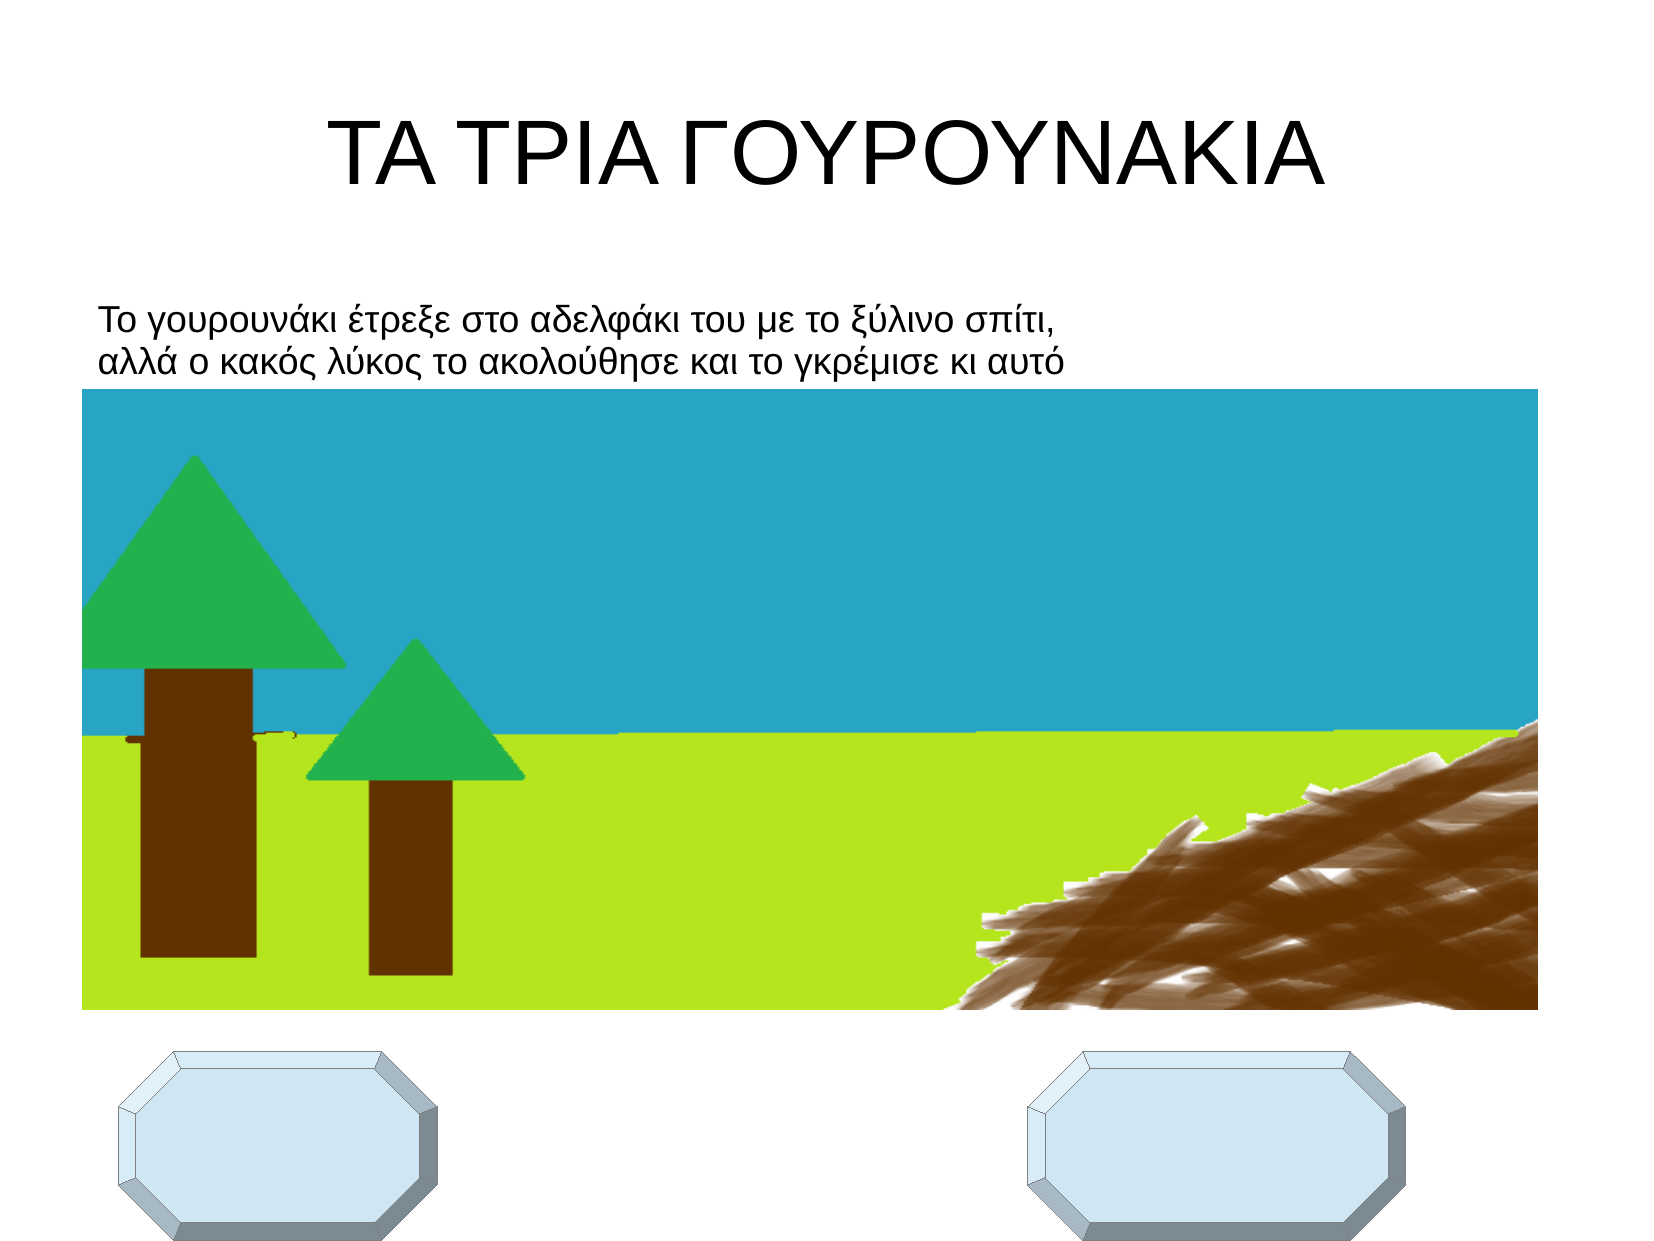

# ΤΑ ΤΡΙΑ ΓΟΥΡΟΥΝΑΚΙΑ
Το γουρουνάκι έτρεξε στο αδελφάκι του με το ξύλινο σπίτι,
αλλά ο κακός λύκος το ακολούθησε και το γκρέμισε κι αυτό